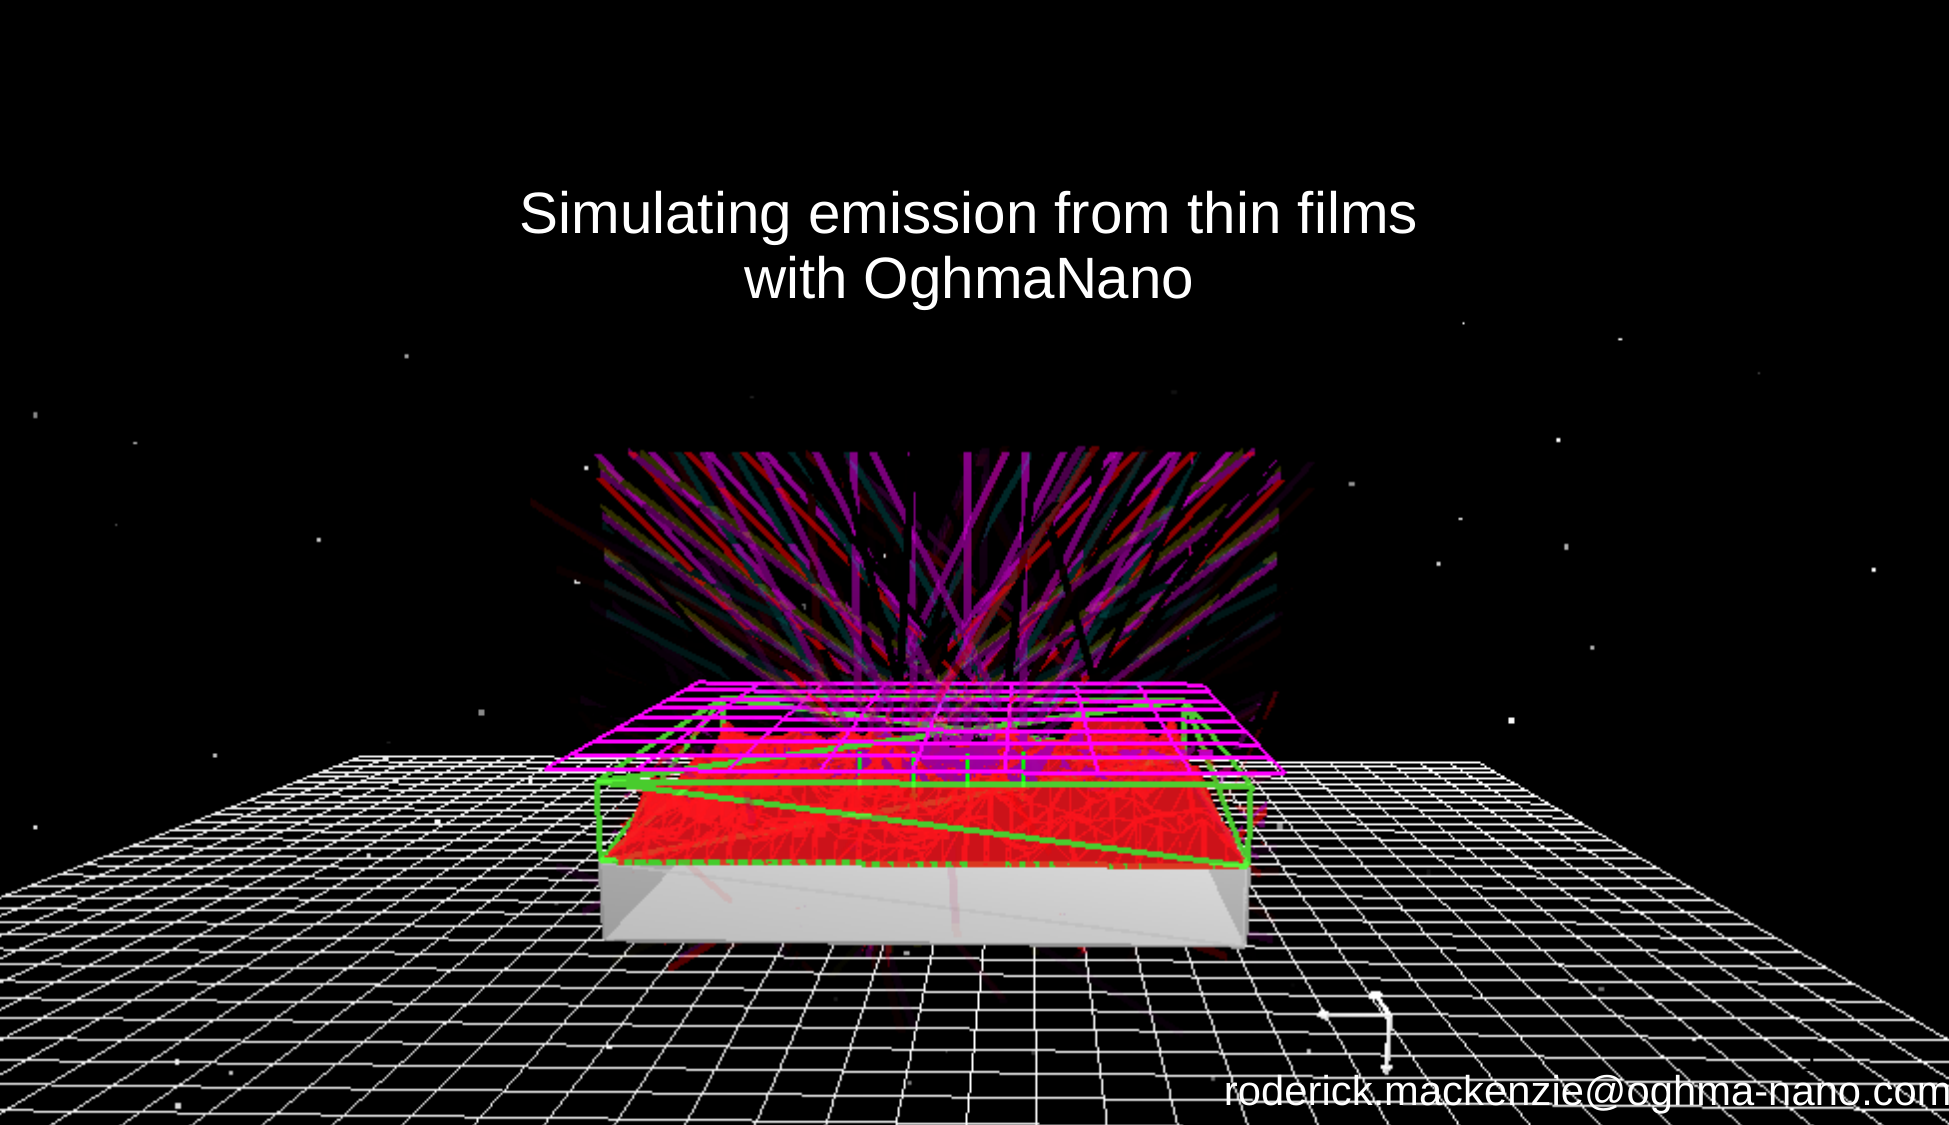

# Simulating emission from thin films with OghmaNano
roderick.mackenzie@oghma-nano.com